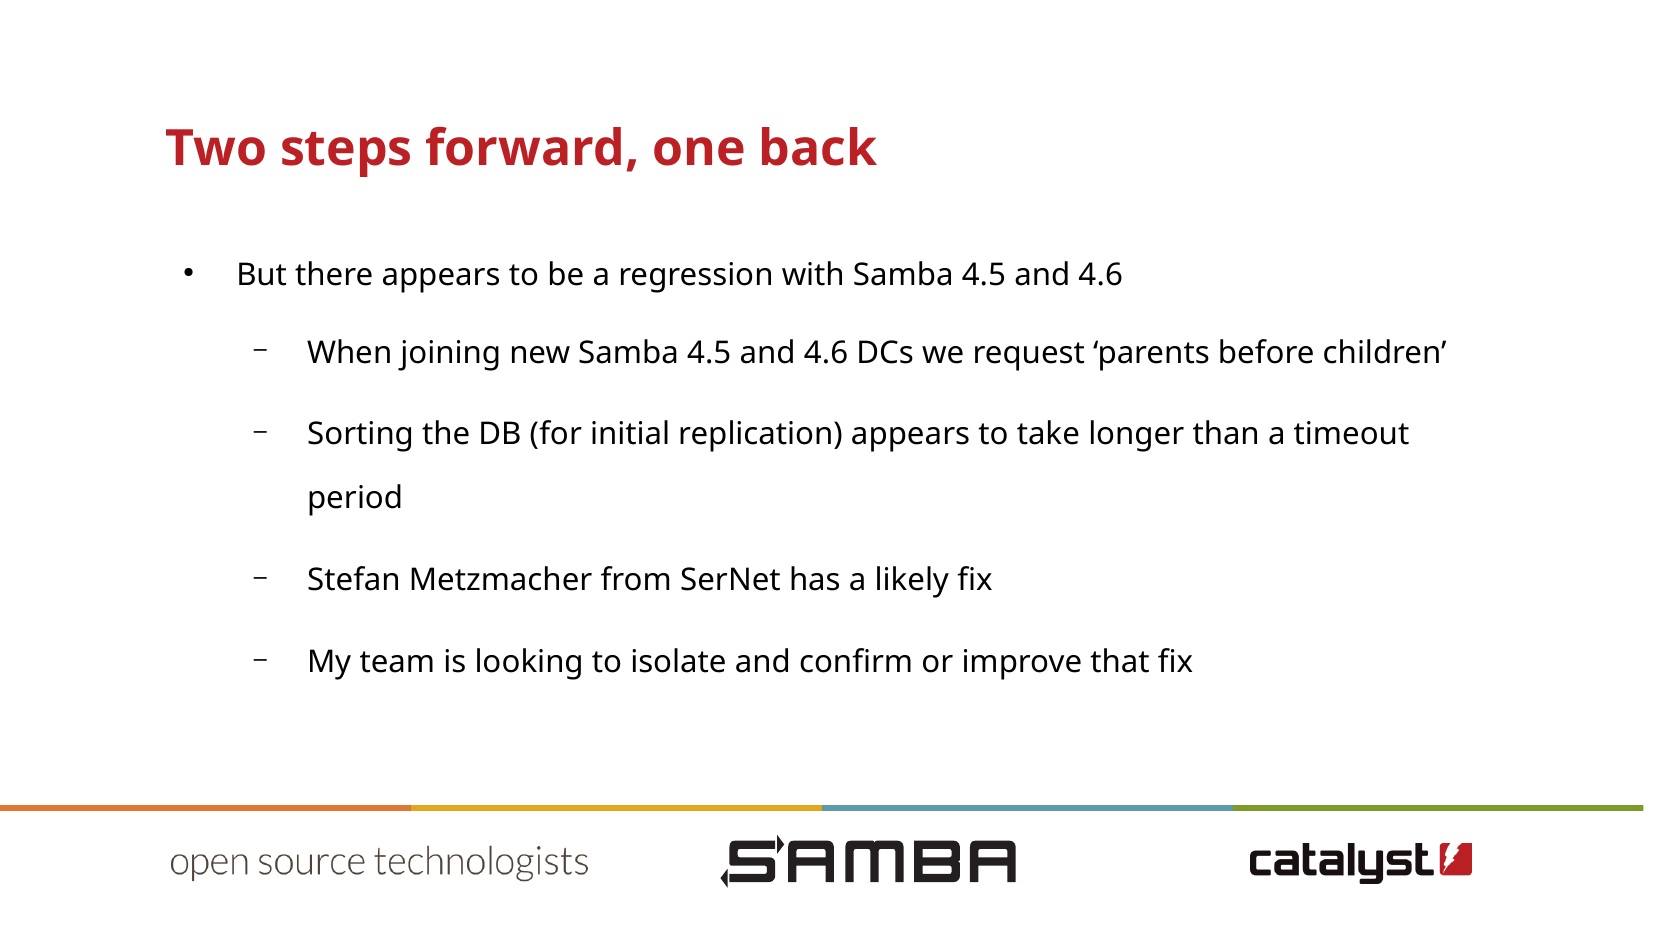

# Two steps forward, one back
But there appears to be a regression with Samba 4.5 and 4.6
When joining new Samba 4.5 and 4.6 DCs we request ‘parents before children’
Sorting the DB (for initial replication) appears to take longer than a timeout period
Stefan Metzmacher from SerNet has a likely fix
My team is looking to isolate and confirm or improve that fix